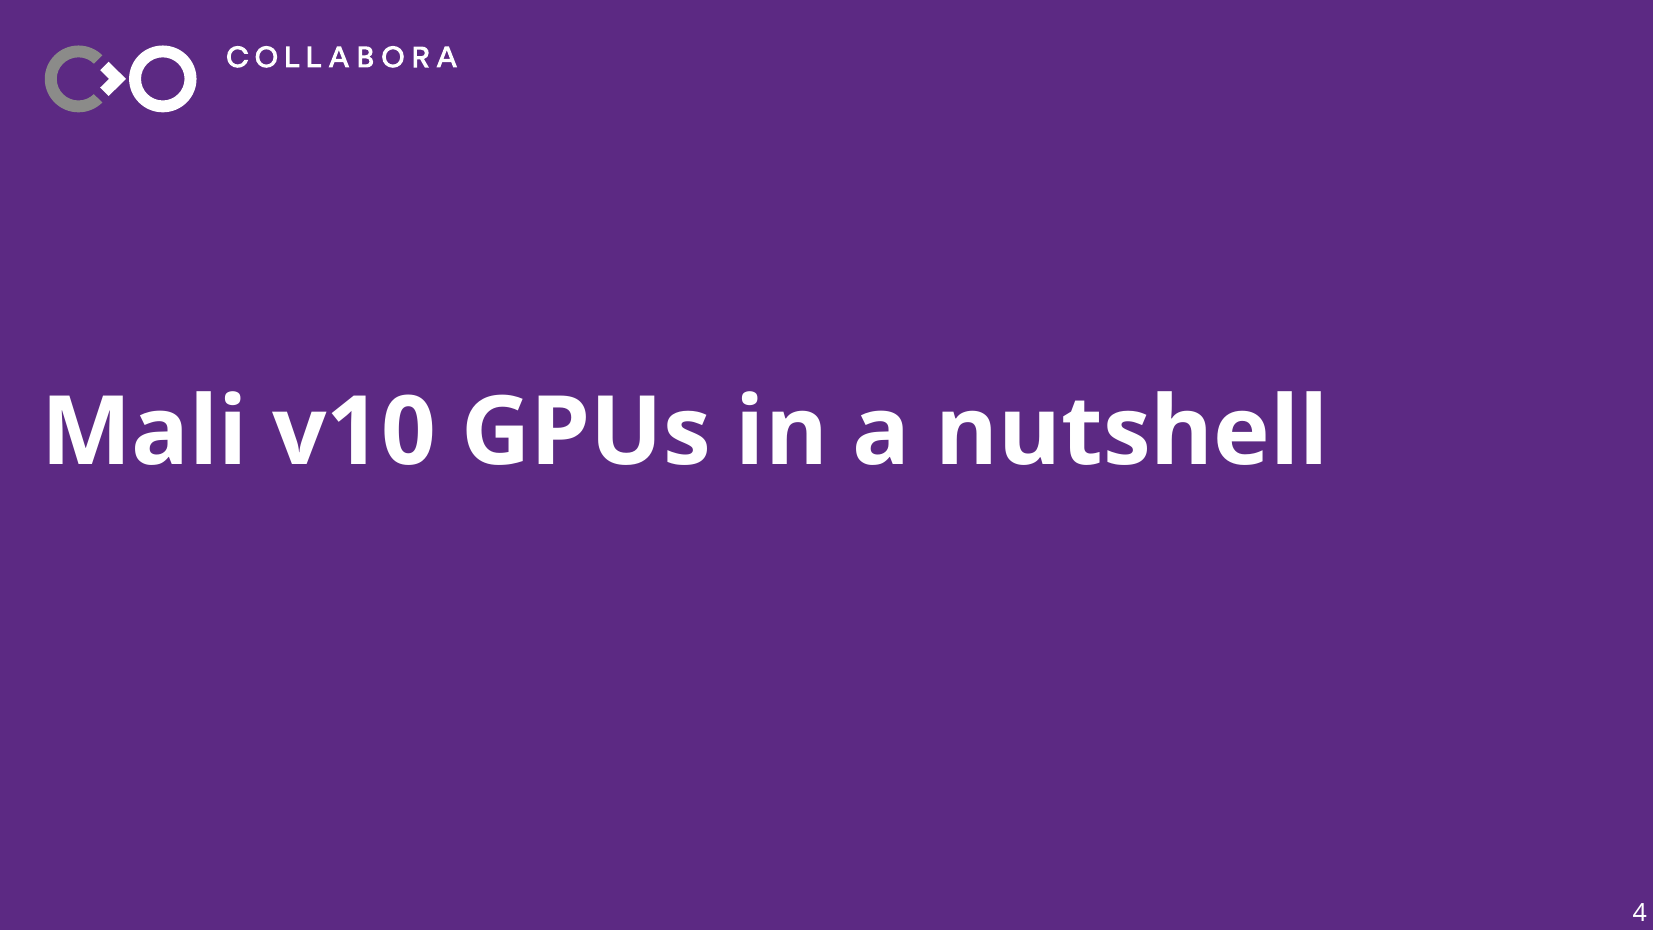

# Mali v10 GPUs in a nutshell